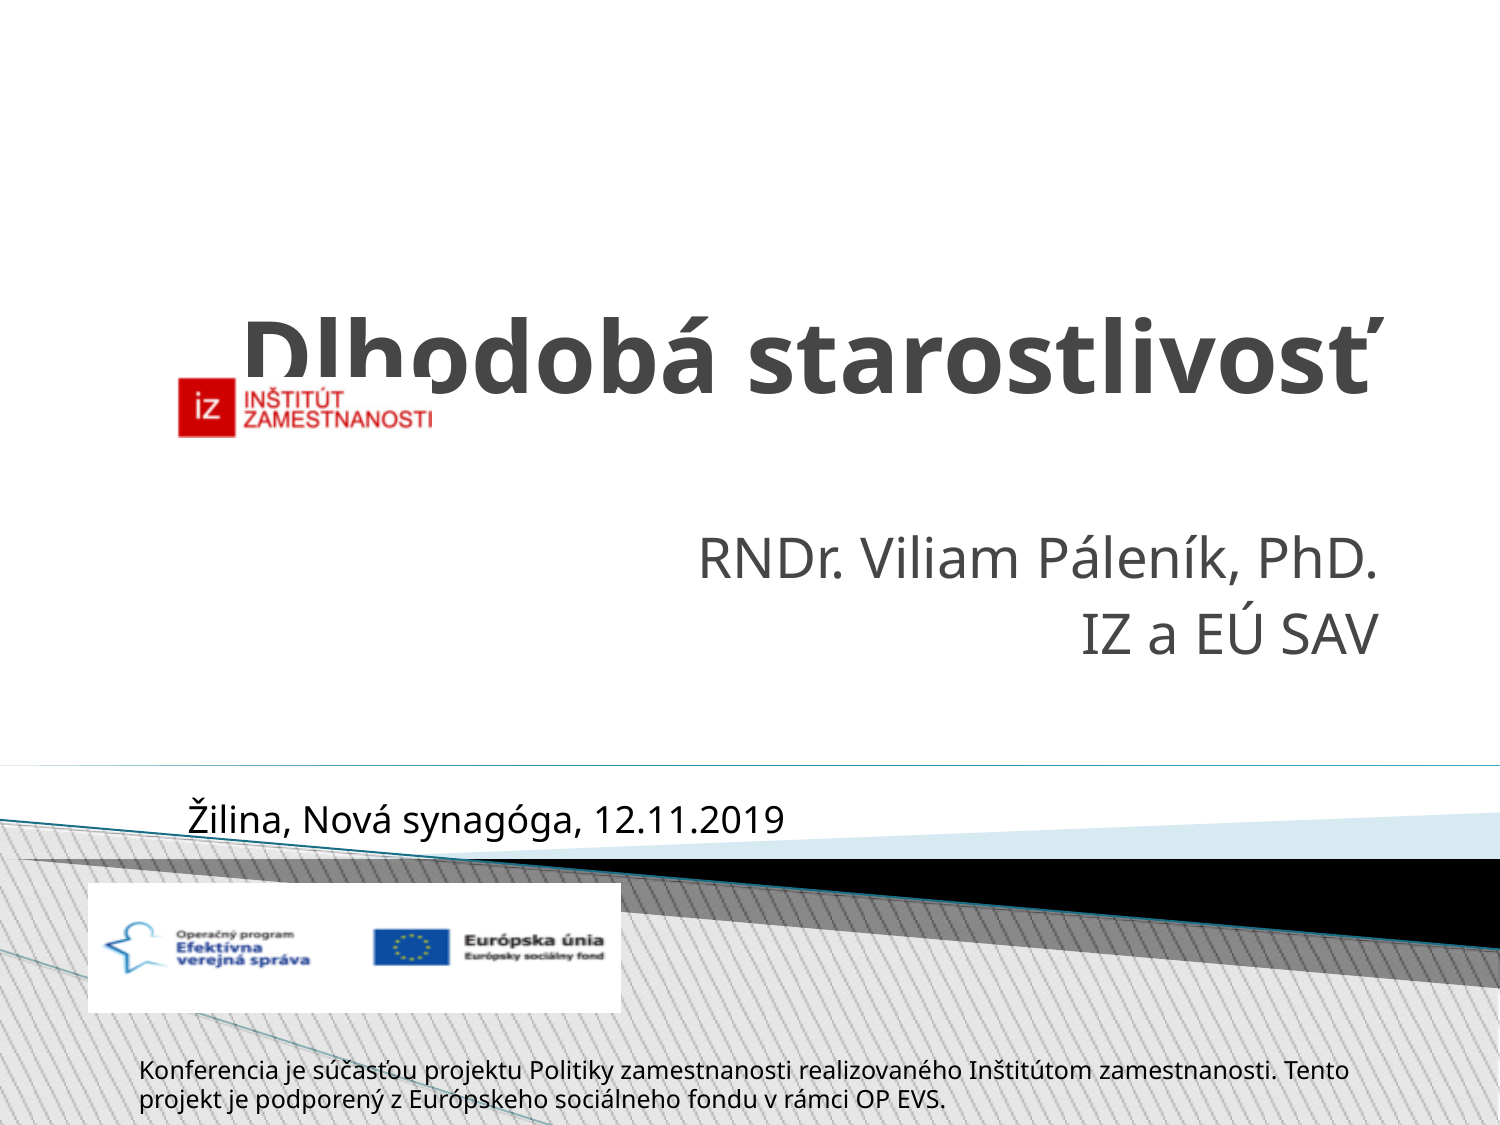

Dlhodobá starostlivosť
RNDr. Viliam Páleník, PhD.
IZ a EÚ SAV
Žilina, Nová synagóga, 12.11.2019
Konferencia je súčasťou projektu Politiky zamestnanosti realizovaného Inštitútom zamestnanosti. Tento projekt je podporený z Európskeho sociálneho fondu v rámci OP EVS.